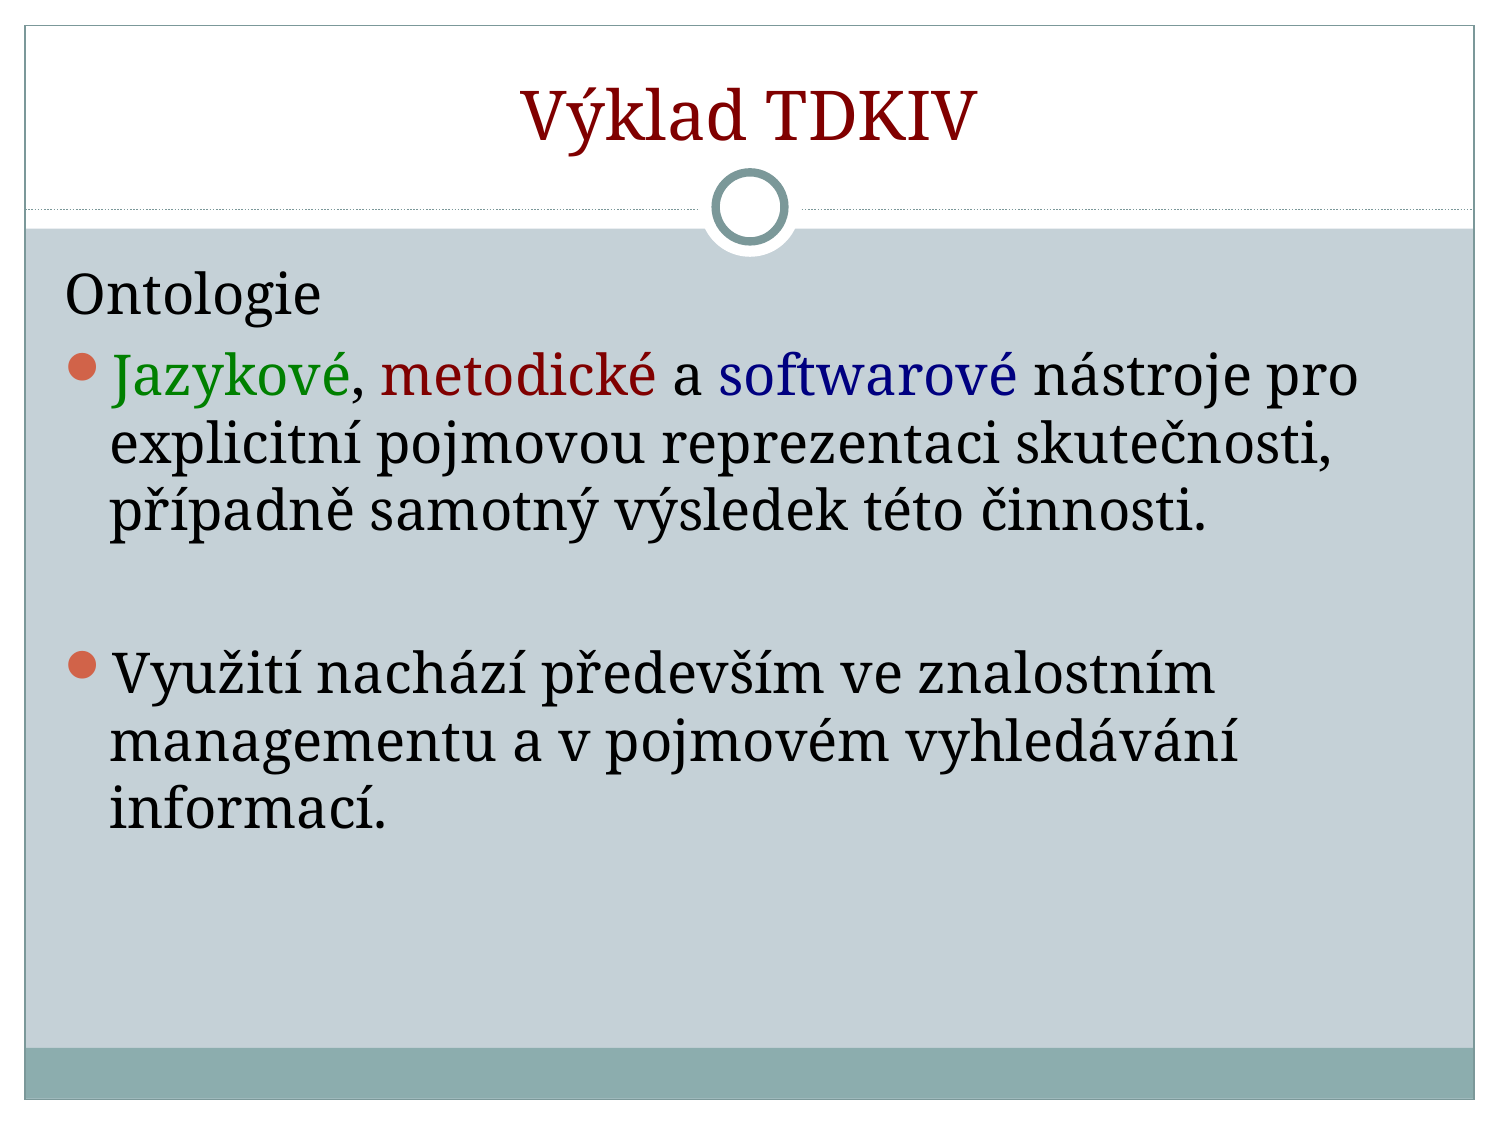

# Výklad TDKIV
Ontologie
Jazykové, metodické a softwarové nástroje pro explicitní pojmovou reprezentaci skutečnosti, případně samotný výsledek této činnosti.
Využití nachází především ve znalostním managementu a v pojmovém vyhledávání informací.